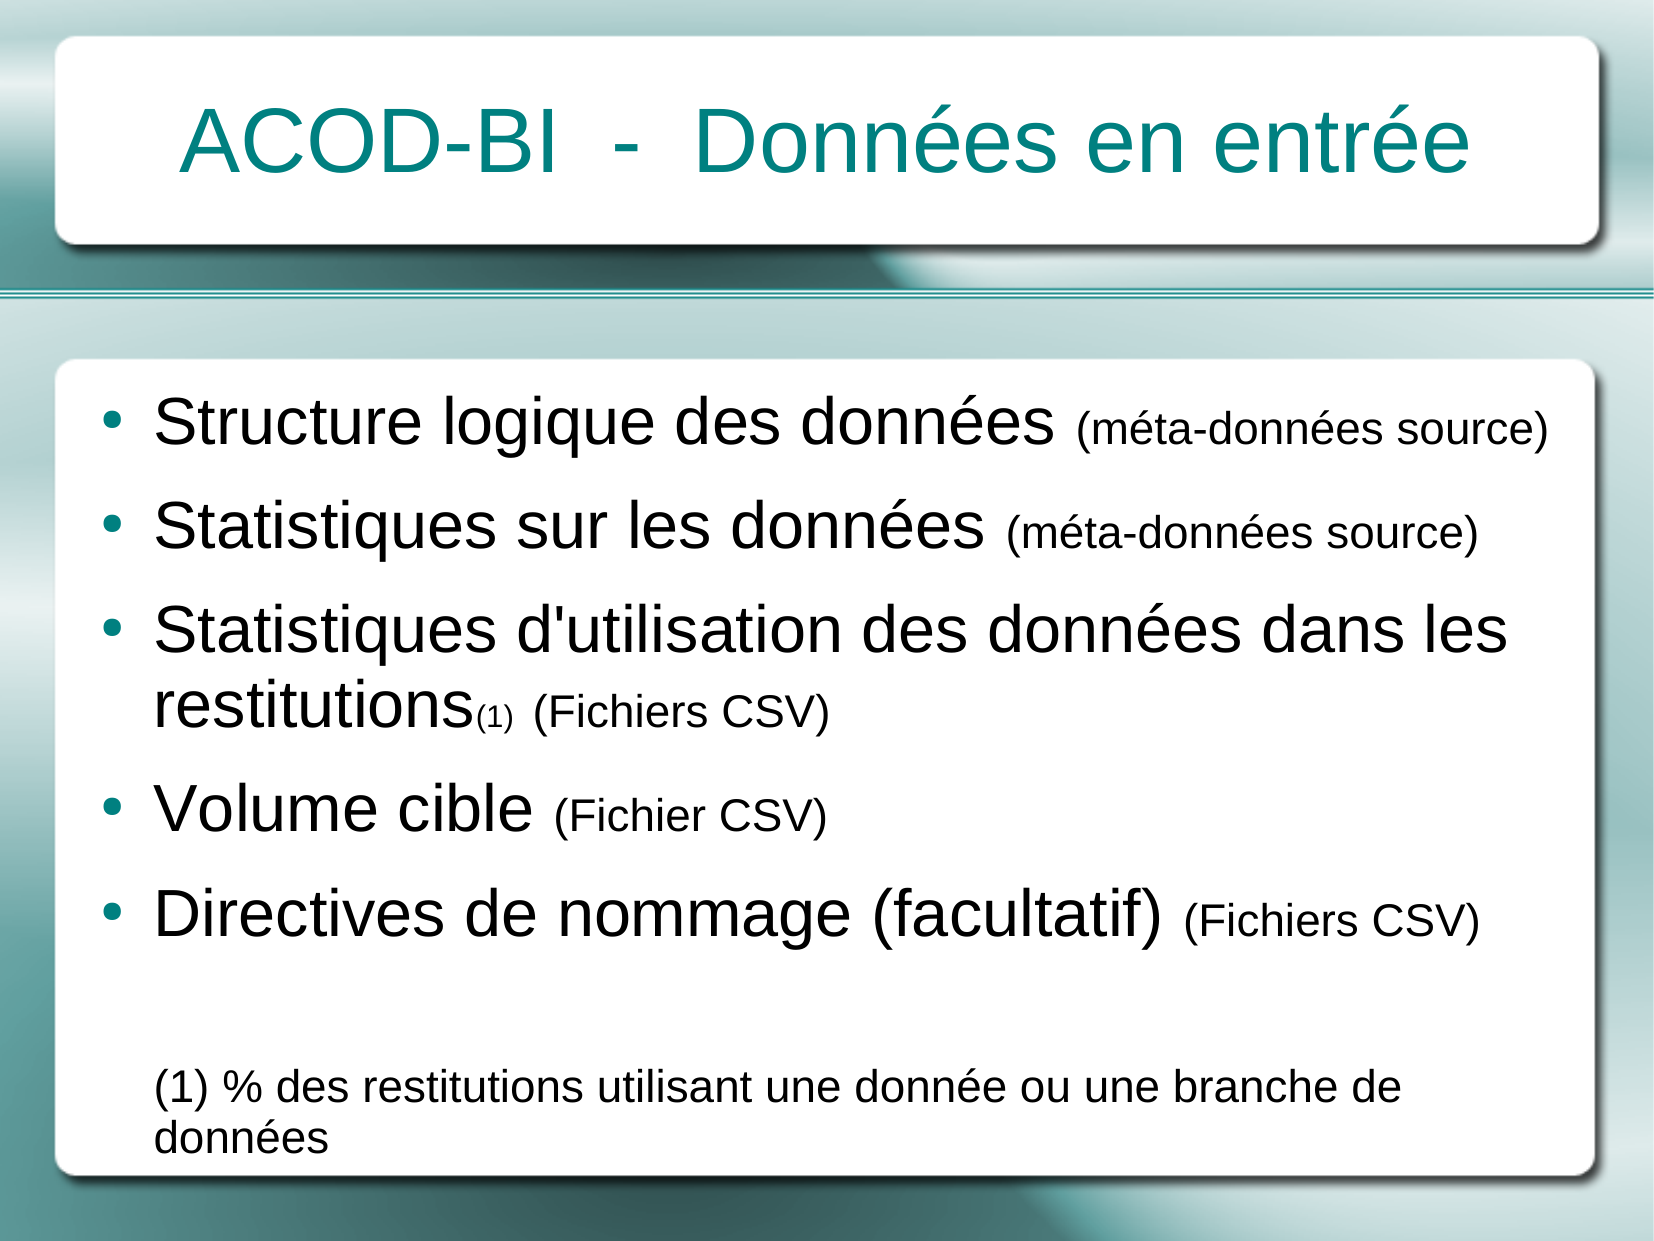

# ACOD-BI - Données en entrée
Structure logique des données (méta-données source)
Statistiques sur les données (méta-données source)
Statistiques d'utilisation des données dans les restitutions(1) (Fichiers CSV)
Volume cible (Fichier CSV)
Directives de nommage (facultatif) (Fichiers CSV)
(1) % des restitutions utilisant une donnée ou une branche de données